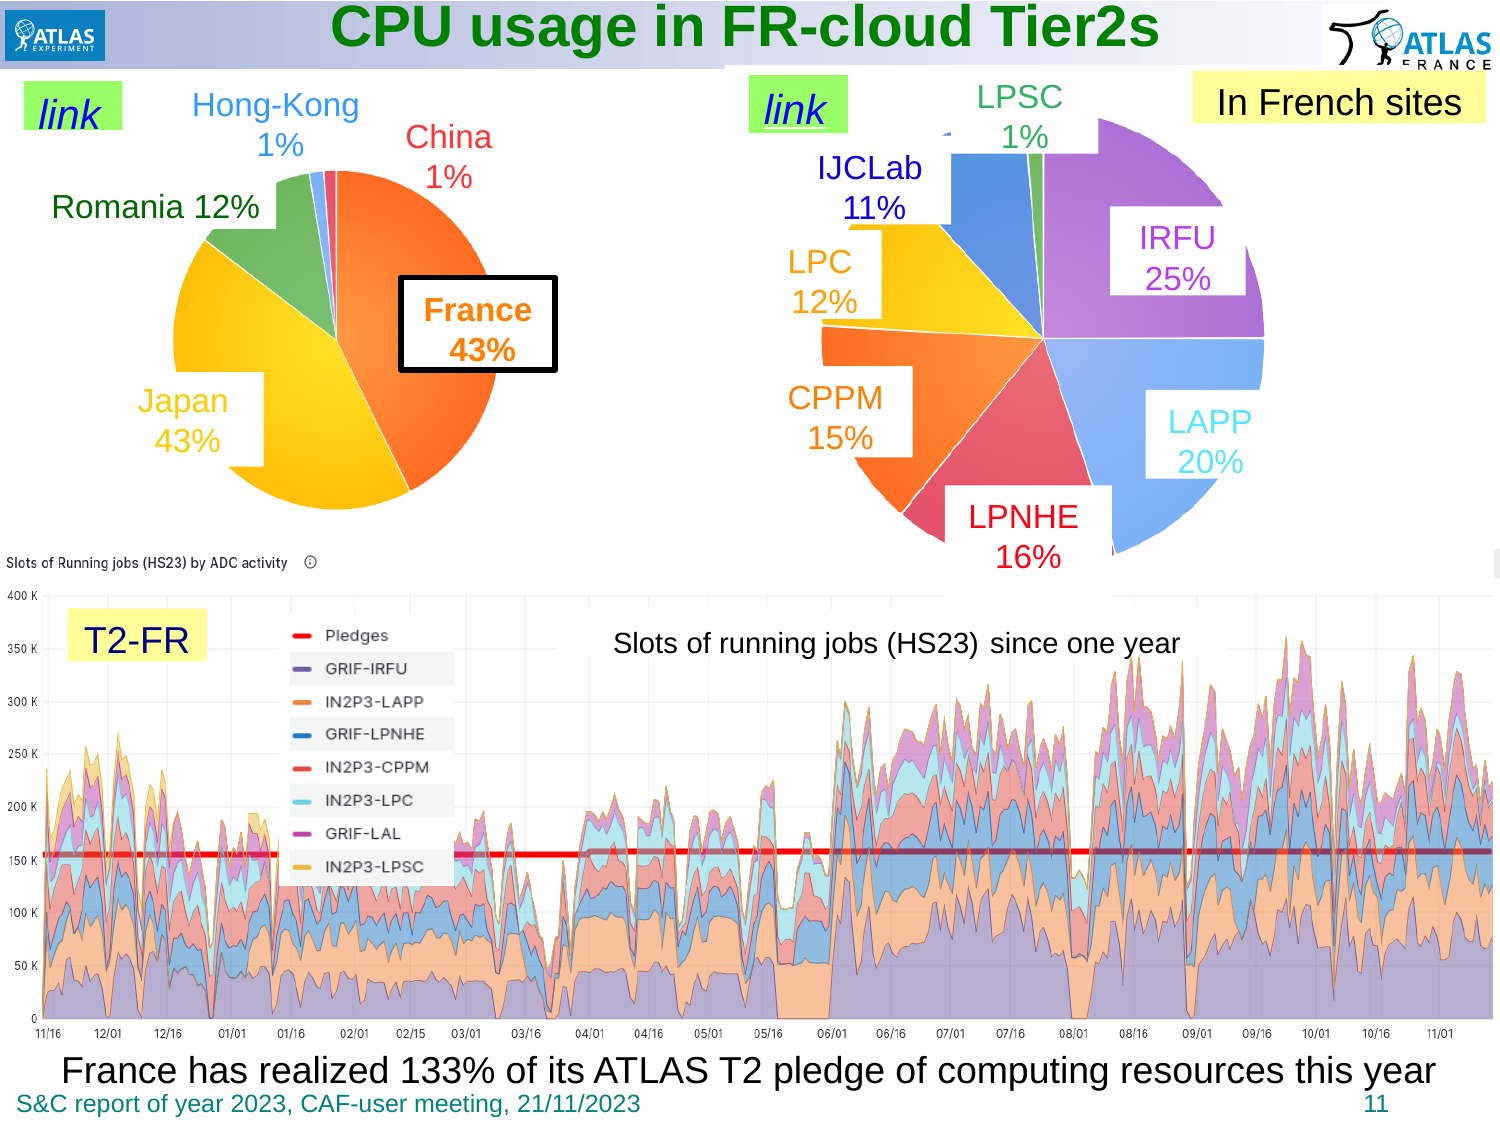

CPU usage in FR-cloud Tier2s
LPSC
1%
In French sites
link
Hong-Kong
1%
link
China 1%
IJCLab
11%
Romania 12%
IRFU
25%
LPC
12%
France
 43%
CPPM
15%
Japan
43%
LAPP
20%
LPNHE
16%
T2-FR
 Slots of running jobs (HS23) since one year
France has realized 133% of its ATLAS T2 pledge of computing resources this year